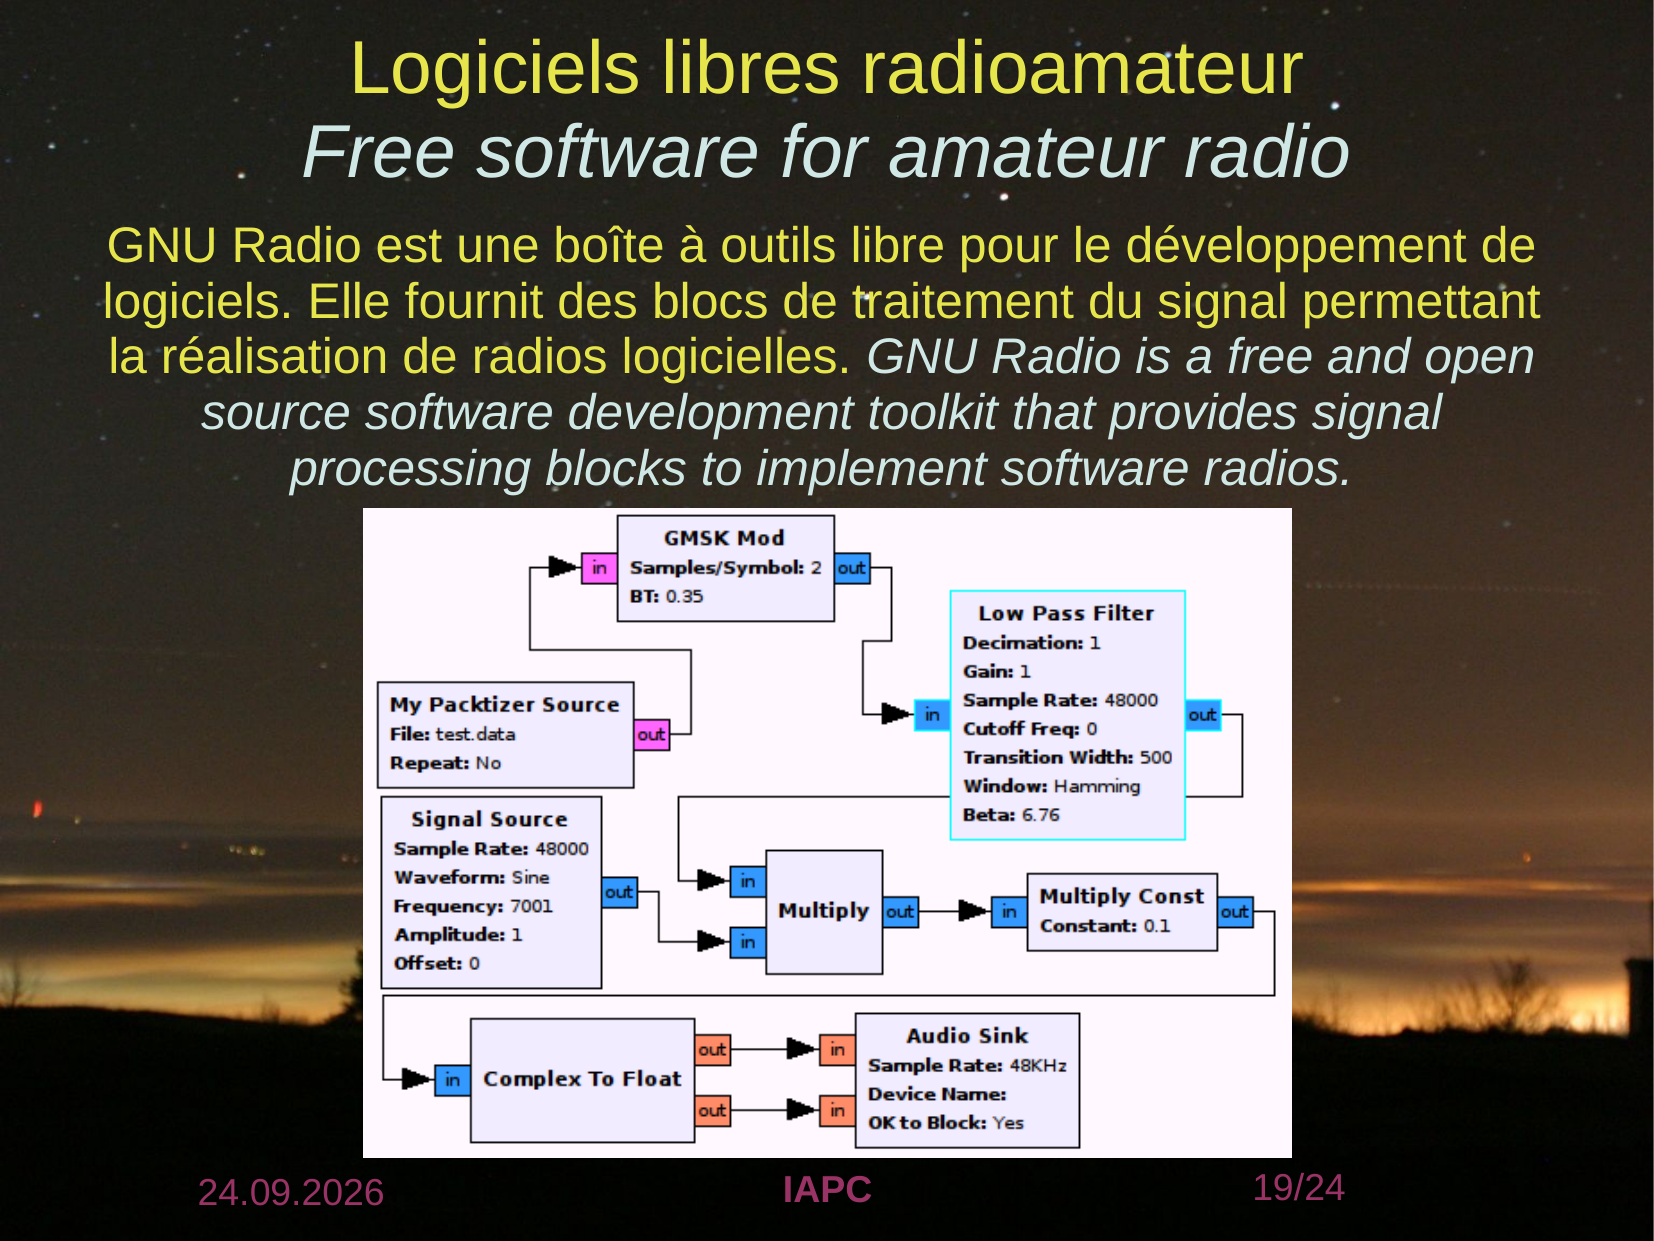

# Logiciels libres radioamateur Free software for amateur radio
GNU Radio est une boîte à outils libre pour le développement de logiciels. Elle fournit des blocs de traitement du signal permettant la réalisation de radios logicielles. GNU Radio is a free and open
source software development toolkit that provides signal processing blocks to implement software radios.